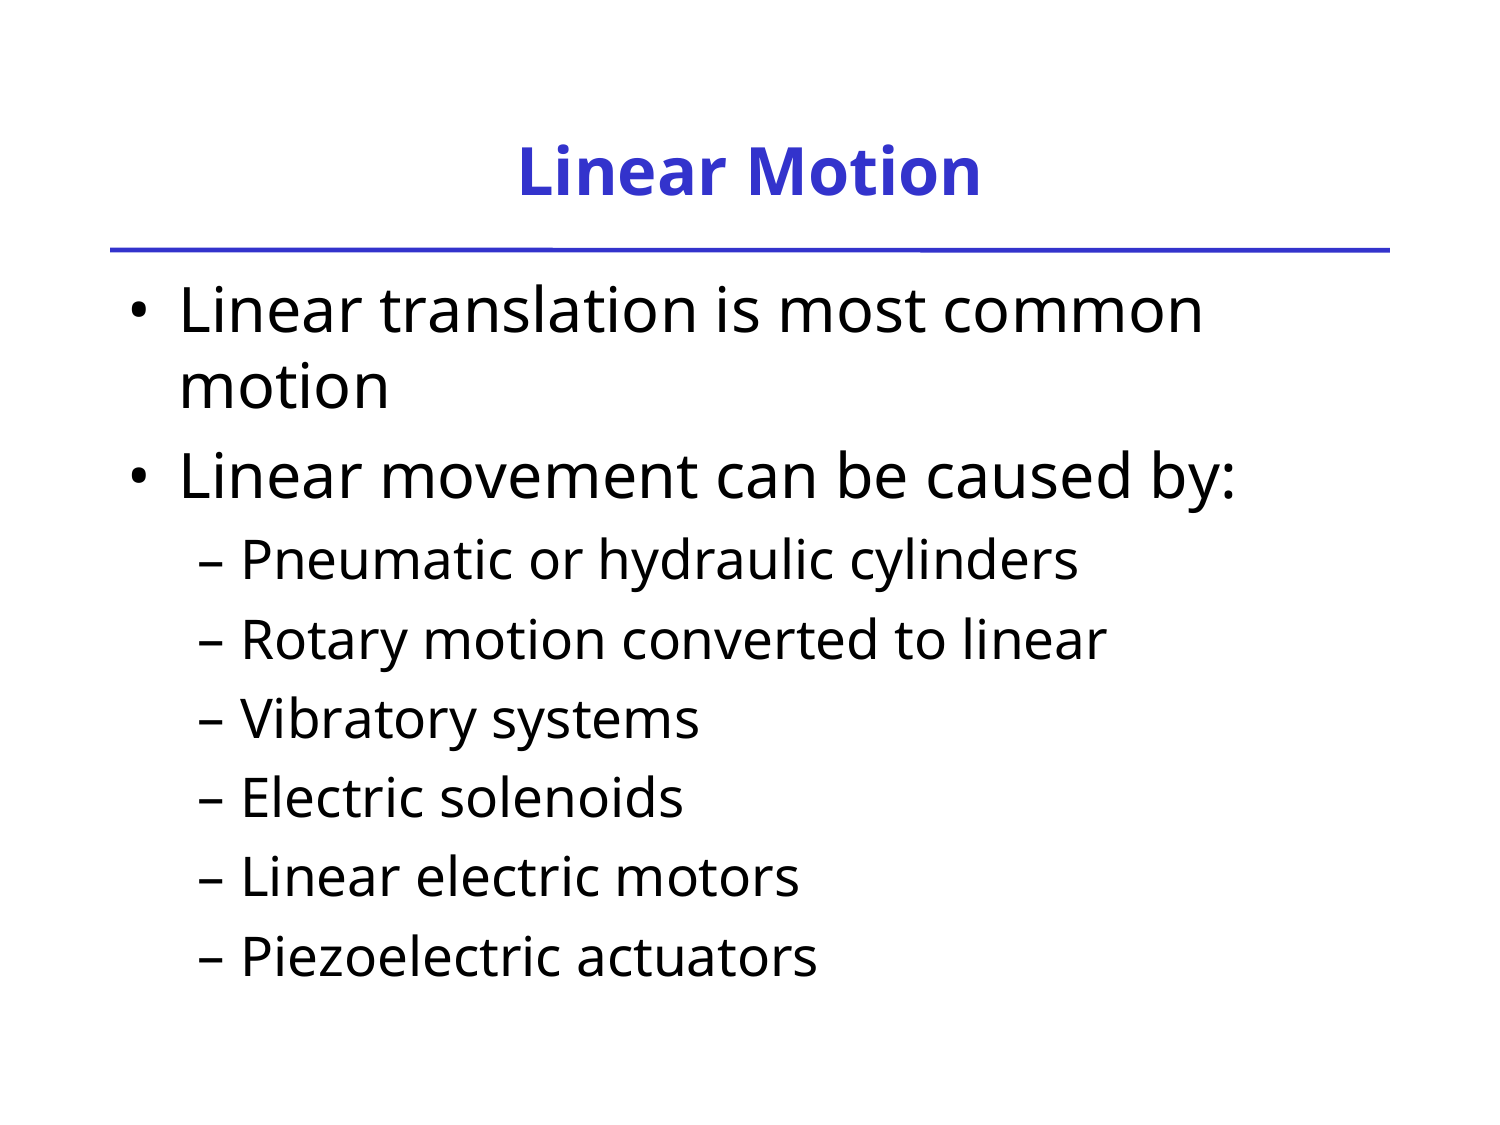

# Linear Motion
Linear translation is most common motion
Linear movement can be caused by:
Pneumatic or hydraulic cylinders
Rotary motion converted to linear
Vibratory systems
Electric solenoids
Linear electric motors
Piezoelectric actuators